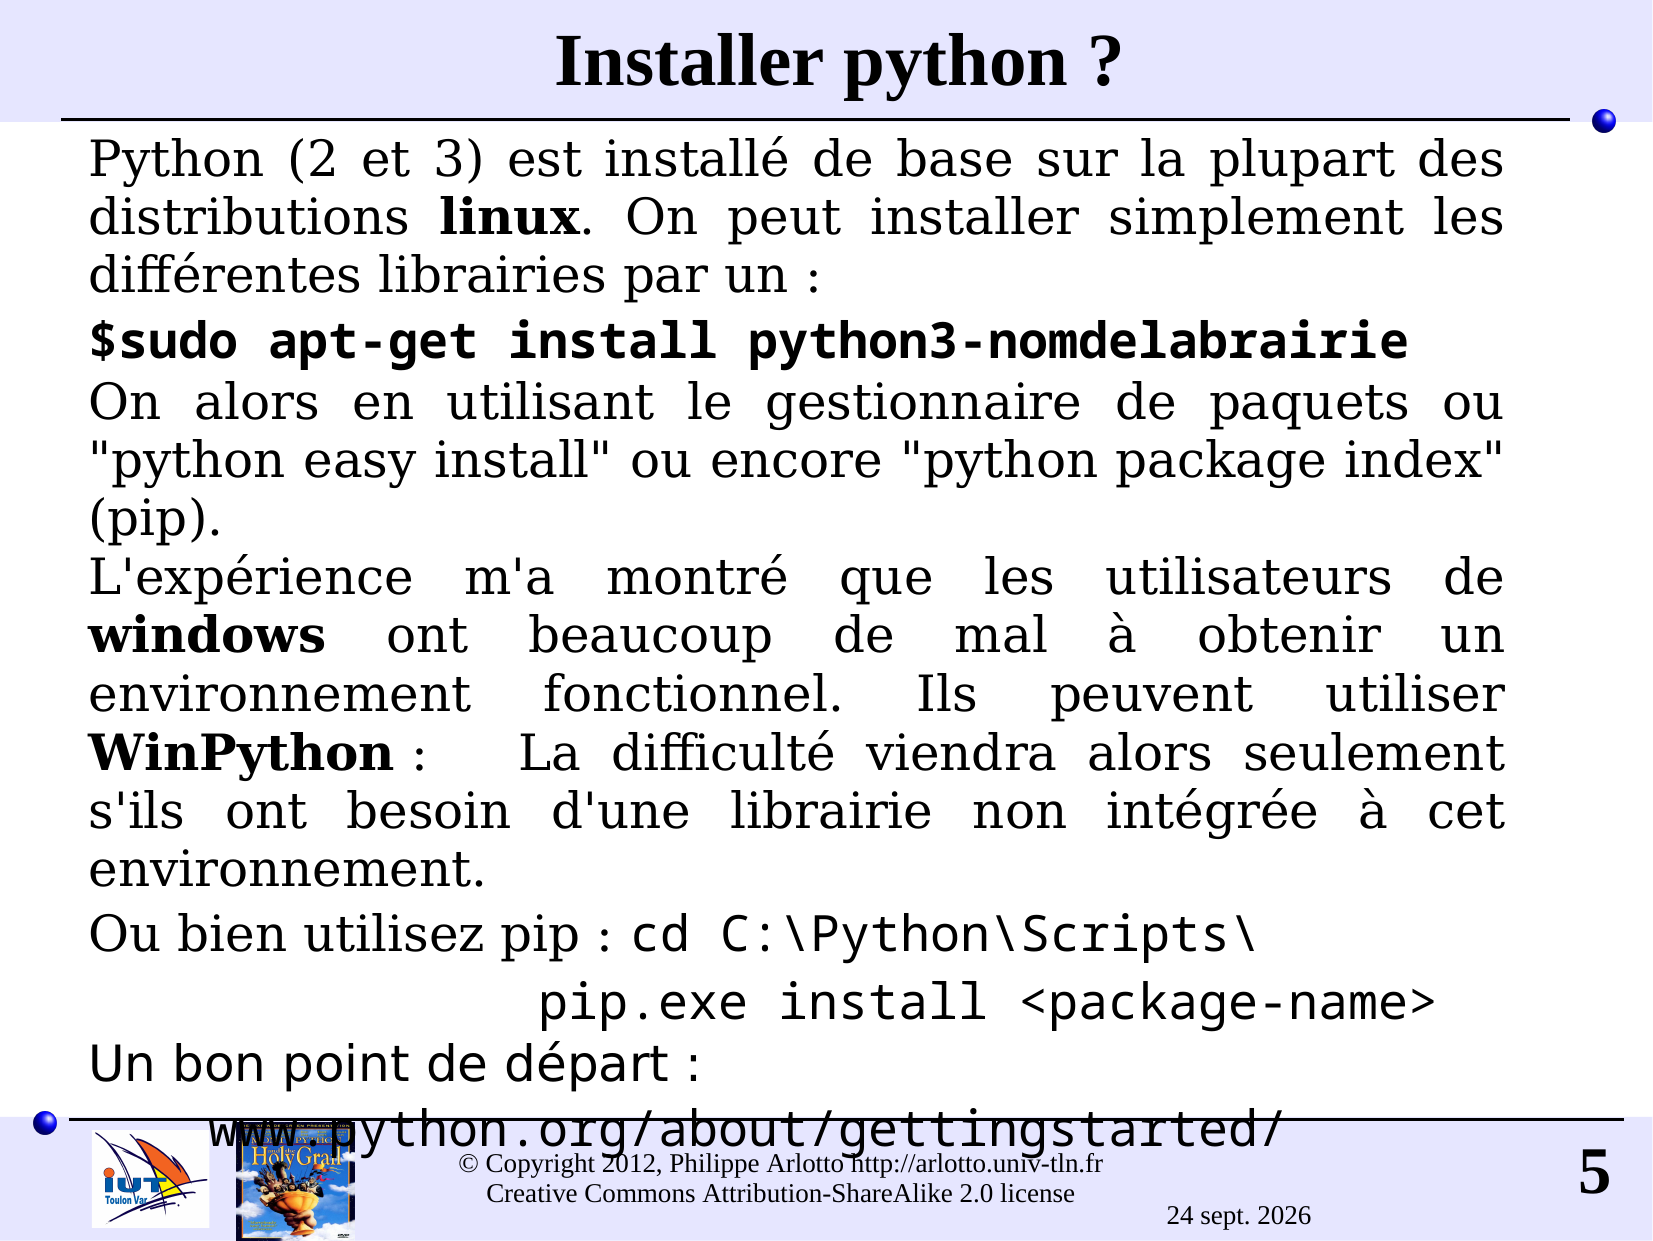

# Installer python ?
Python (2 et 3) est installé de base sur la plupart des distributions linux. On peut installer simplement les différentes librairies par un :
$sudo apt-get install python3-nomdelabrairie
On alors en utilisant le gestionnaire de paquets ou "python easy install" ou encore "python package index" (pip).
L'expérience m'a montré que les utilisateurs de windows ont beaucoup de mal à obtenir un environnement fonctionnel. Ils peuvent utiliser WinPython : La difficulté viendra alors seulement s'ils ont besoin d'une librairie non intégrée à cet environnement.
Ou bien utilisez pip : cd C:\Python\Scripts\
			 		pip.exe install <package-name>
Un bon point de départ :
 www.python.org/about/gettingstarted/